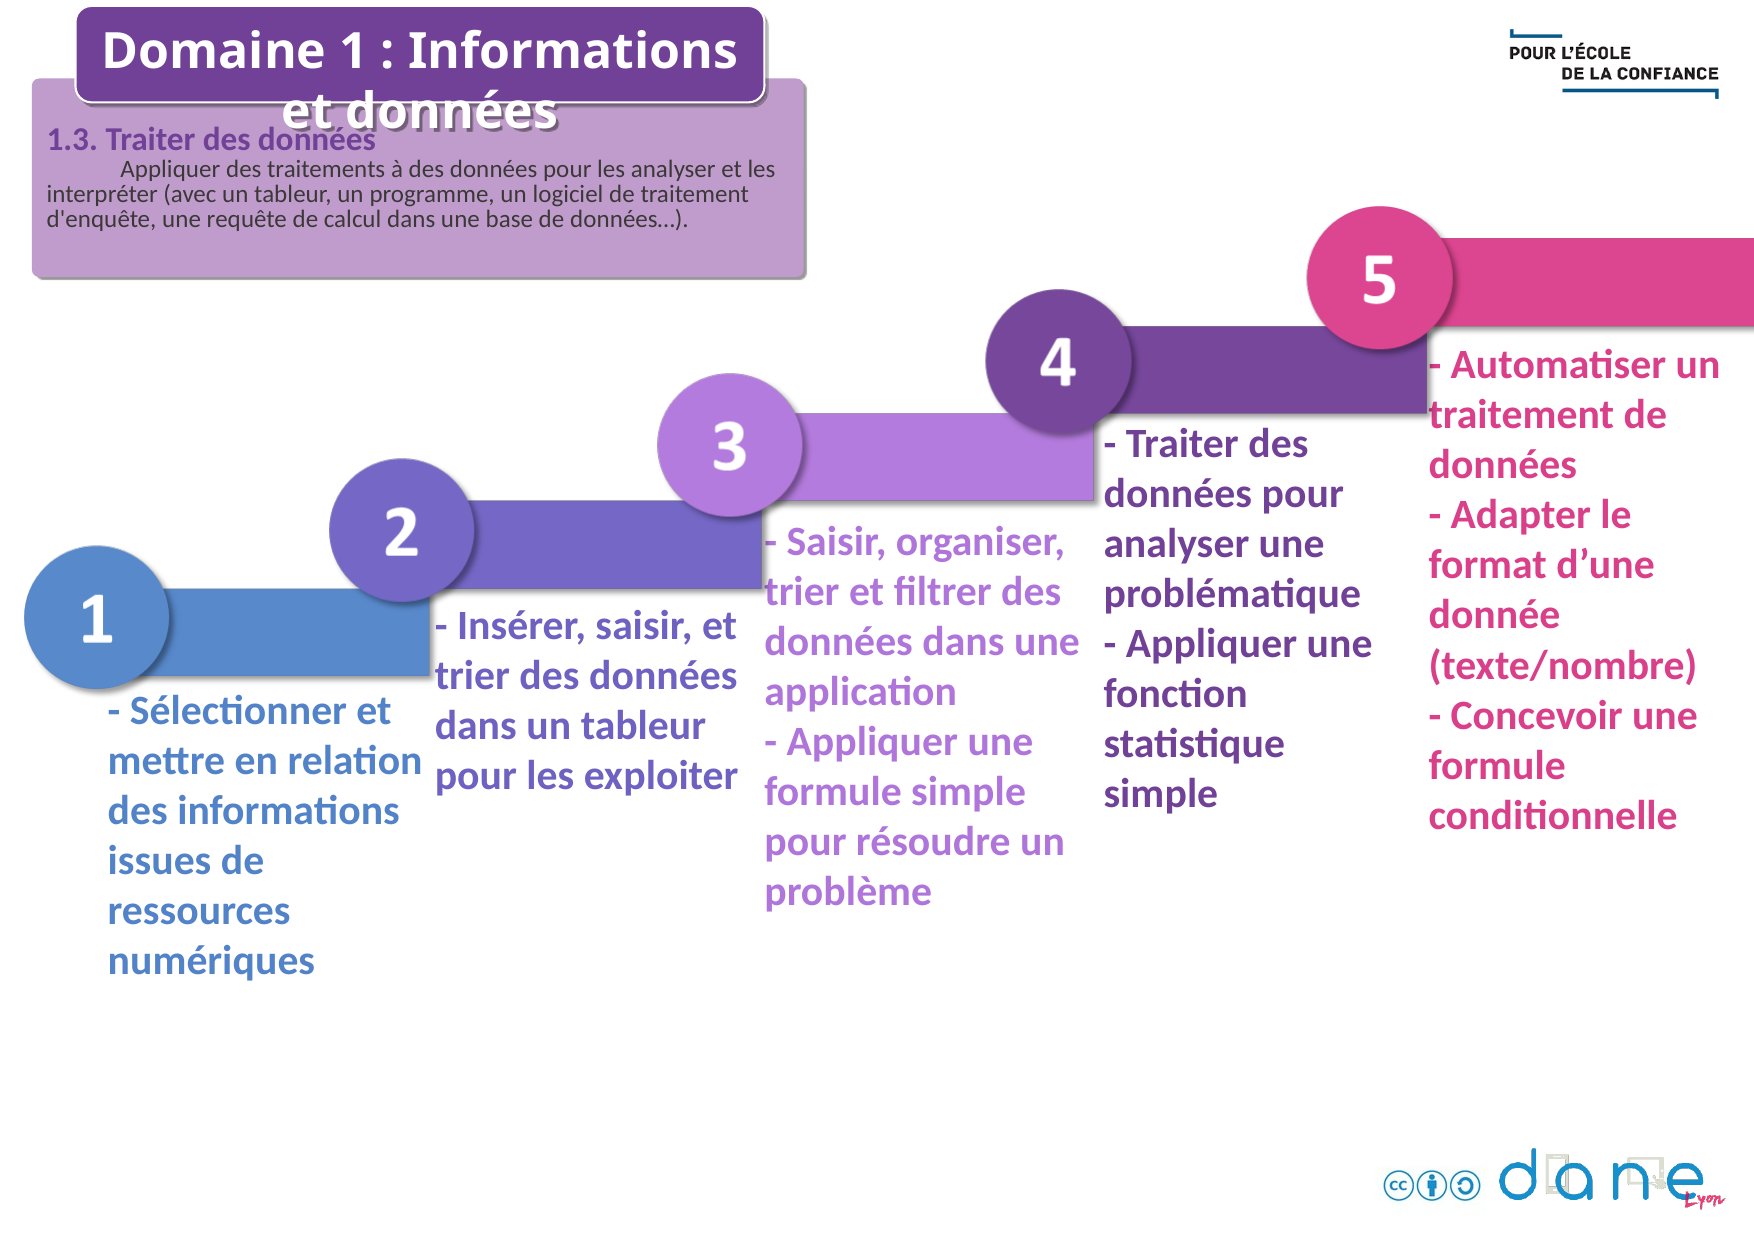

Domaine 1 : Informations et données
1.3. Traiter des données
	Appliquer des traitements à des données pour les analyser et les interpréter (avec un tableur, un programme, un logiciel de traitement d'enquête, une requête de calcul dans une base de données…).
- Automatiser un traitement de données
- Adapter le format d’une donnée (texte/nombre)
- Concevoir une formule conditionnelle
- Traiter des données pour analyser une problématique
- Appliquer une fonction statistique simple
- Saisir, organiser, trier et filtrer des données dans une application
- Appliquer une formule simple pour résoudre un problème
- Insérer, saisir, et trier des données dans un tableur pour les exploiter
- Sélectionner et mettre en relation des informations issues de ressources numériques